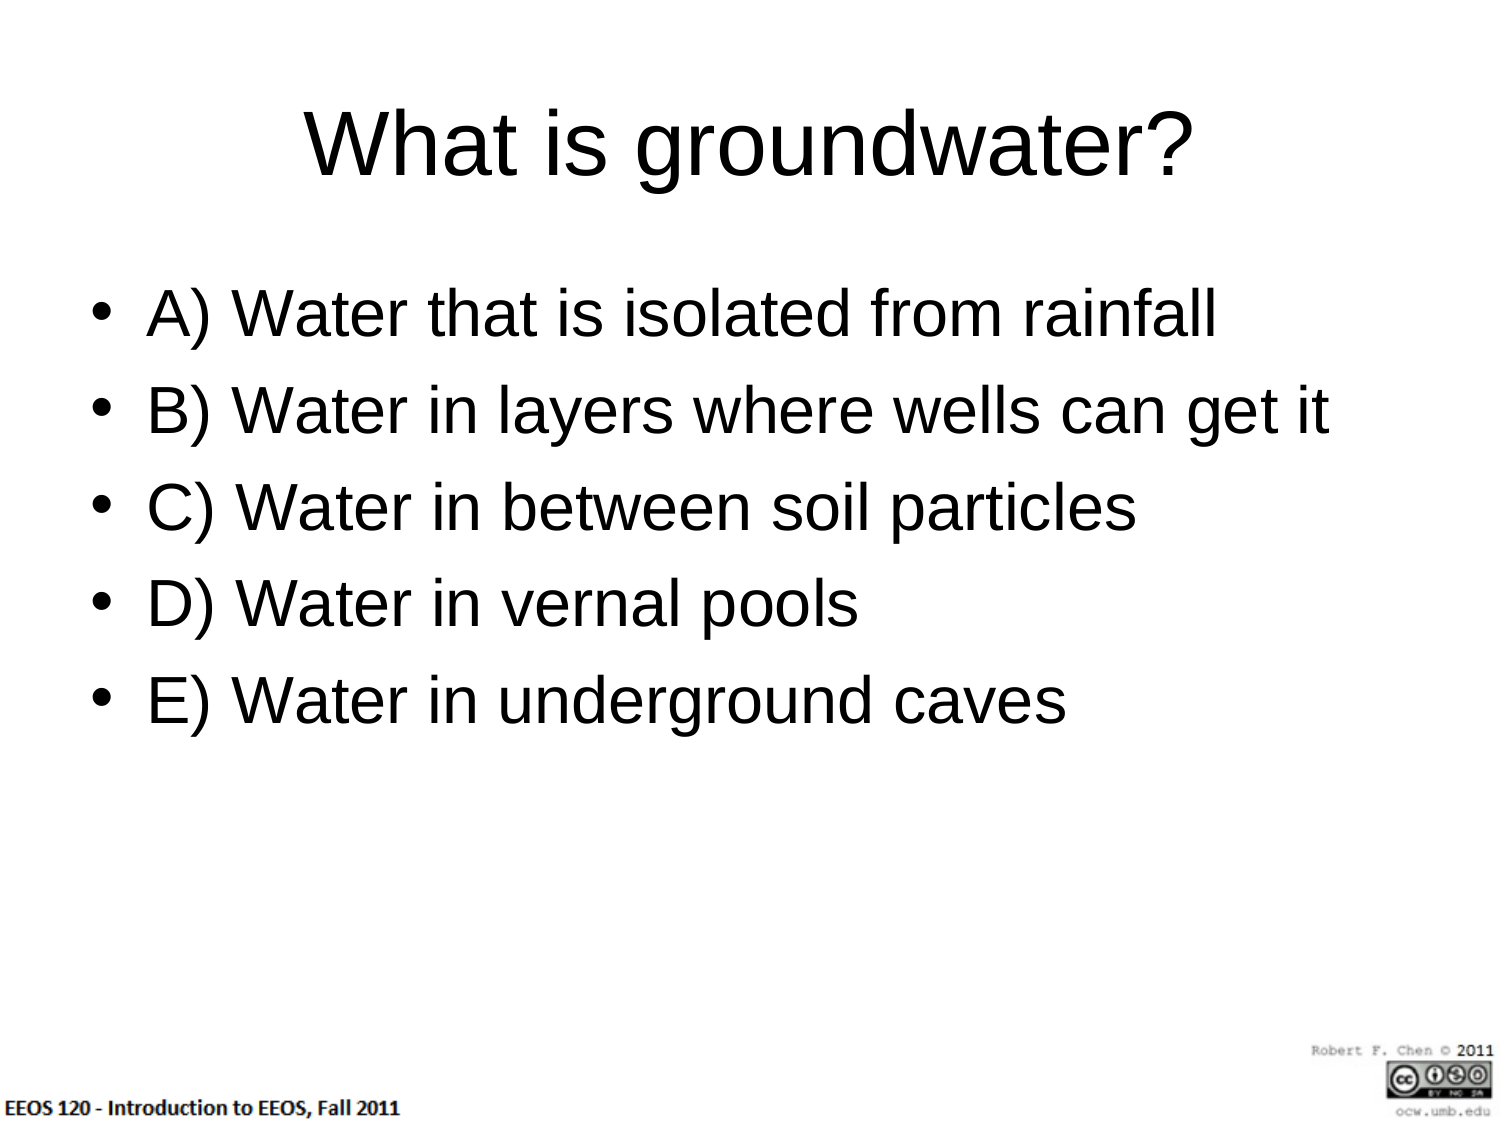

# What is groundwater?
A) Water that is isolated from rainfall
B) Water in layers where wells can get it
C) Water in between soil particles
D) Water in vernal pools
E) Water in underground caves